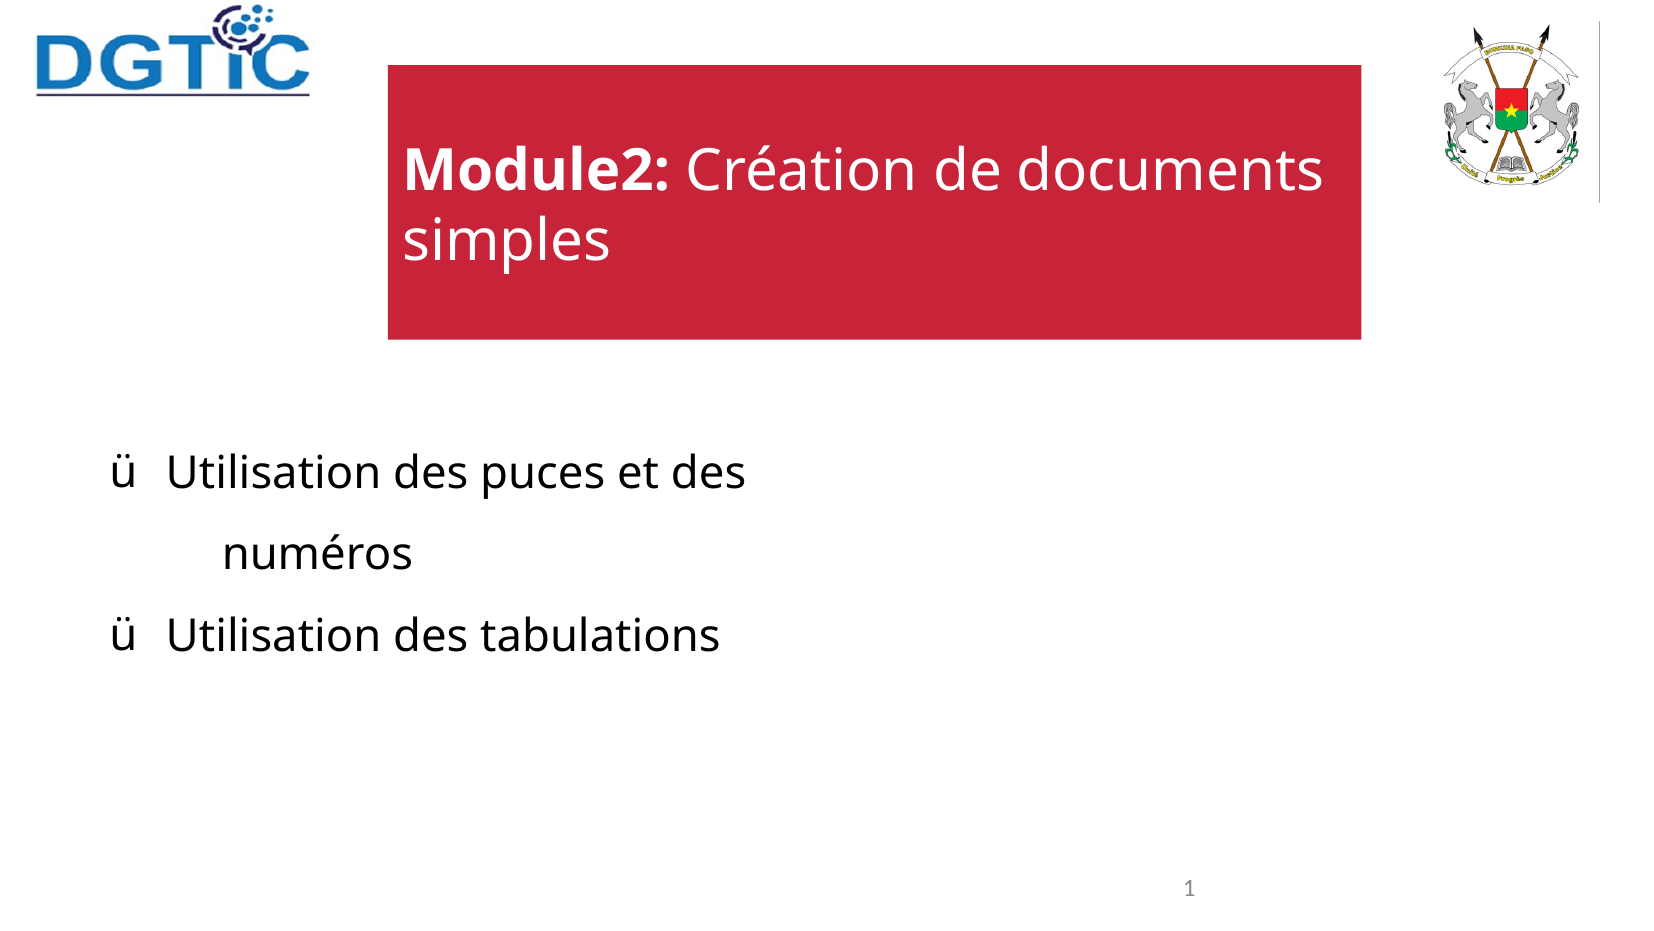

Module2: Création de documents simples
Utilisation des puces et des numéros
Utilisation des tabulations